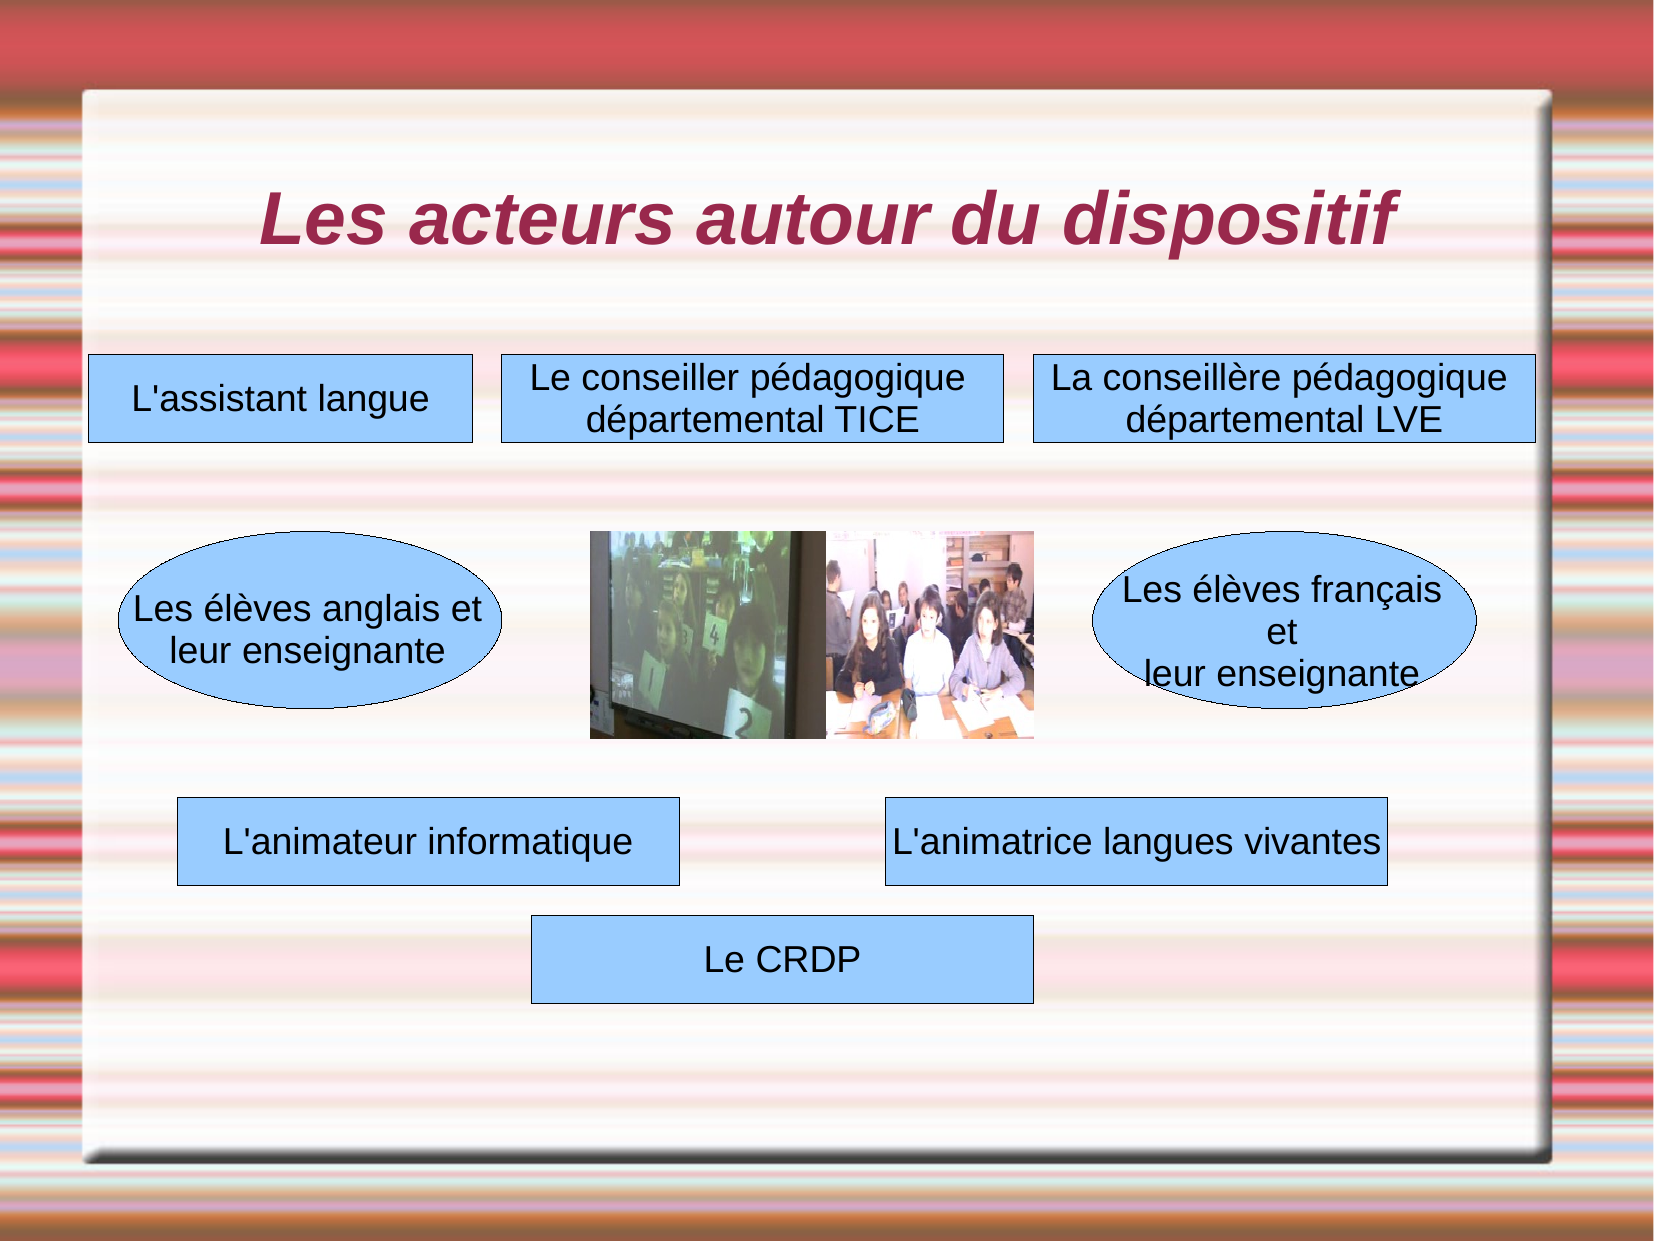

# Les acteurs autour du dispositif
L'assistant langue
Le conseiller pédagogique
départemental TICE
La conseillère pédagogique
départemental LVE
Les élèves français et
leur enseignante
Les élèves anglais et
leur enseignante
L'animateur informatique
L'animatrice langues vivantes
Le CRDP